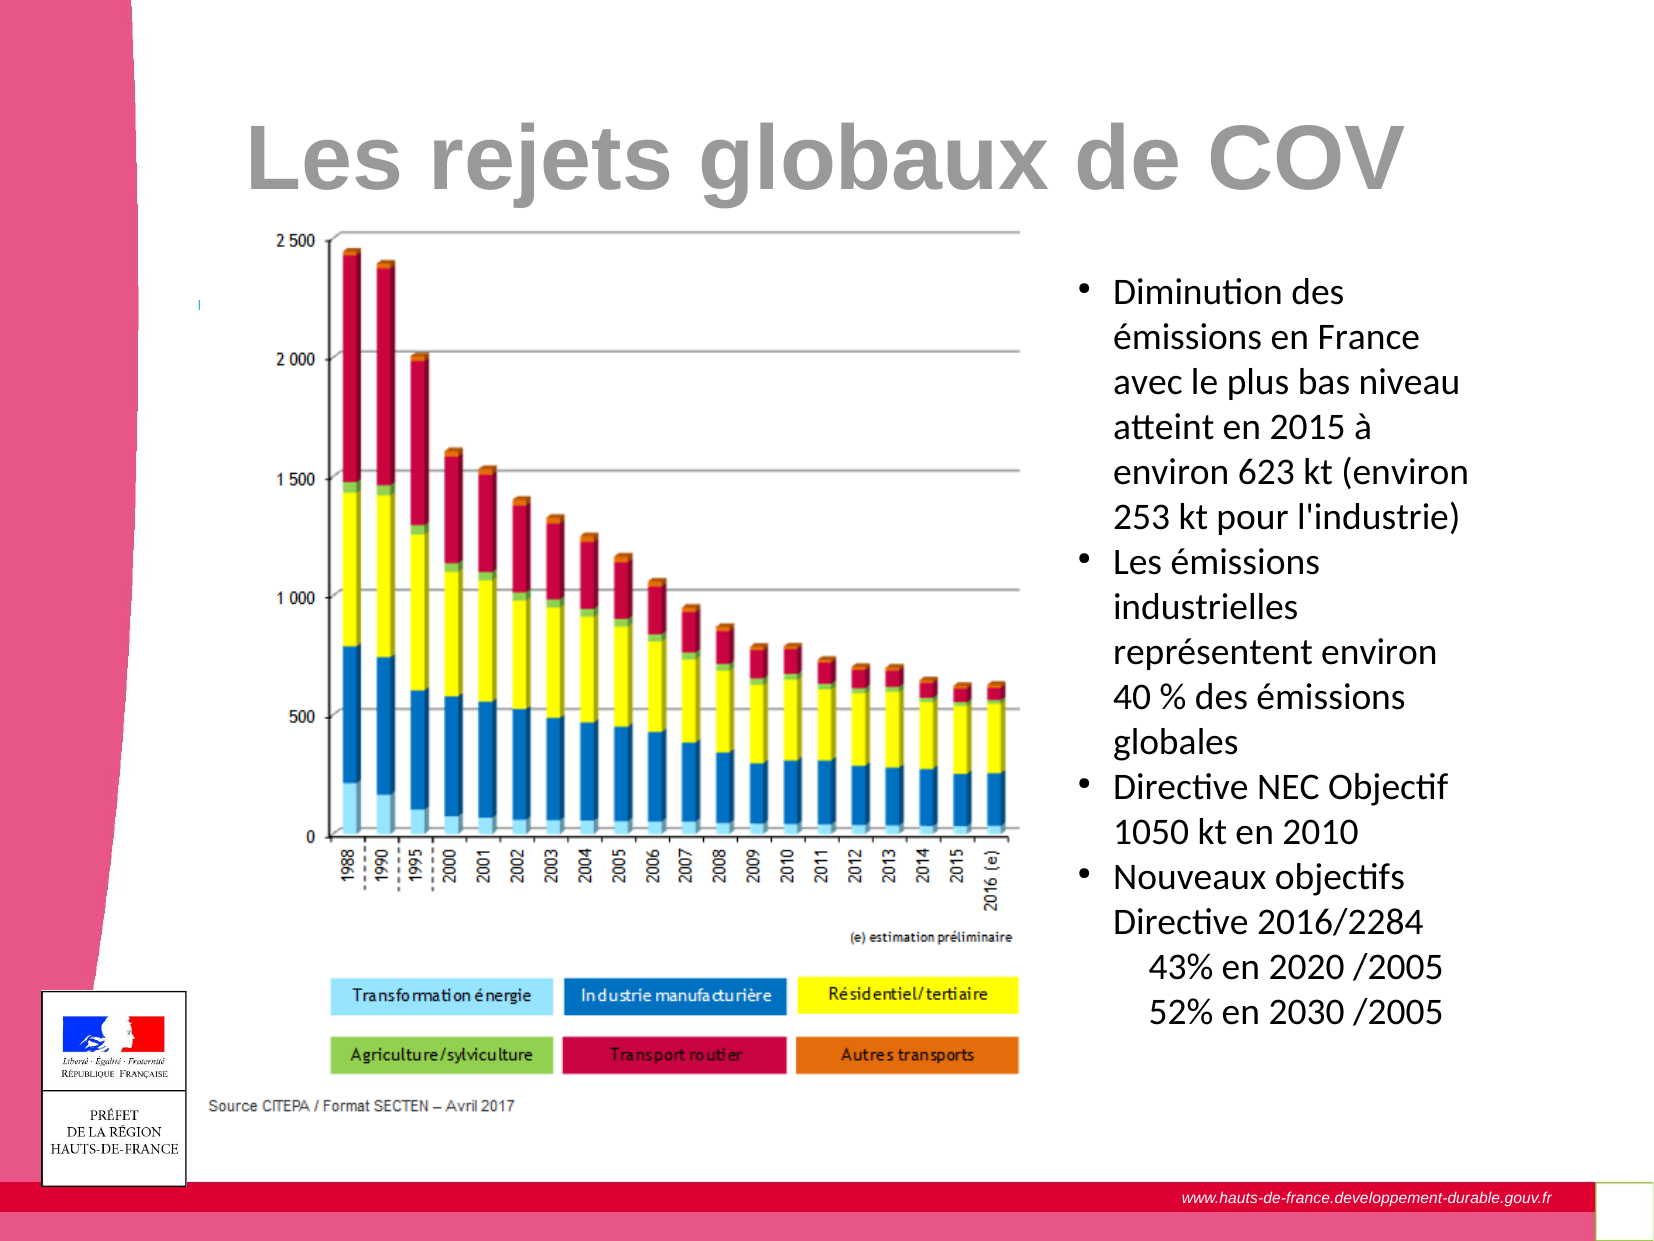

Les rejets globaux de COV
Diminution des émissions en France avec le plus bas niveau atteint en 2015 à environ 623 kt (environ 253 kt pour l'industrie)
Les émissions industrielles représentent environ 40 % des émissions globales
Directive NEC Objectif 1050 kt en 2010
Nouveaux objectifs Directive 2016/2284
43% en 2020 /2005
52% en 2030 /2005